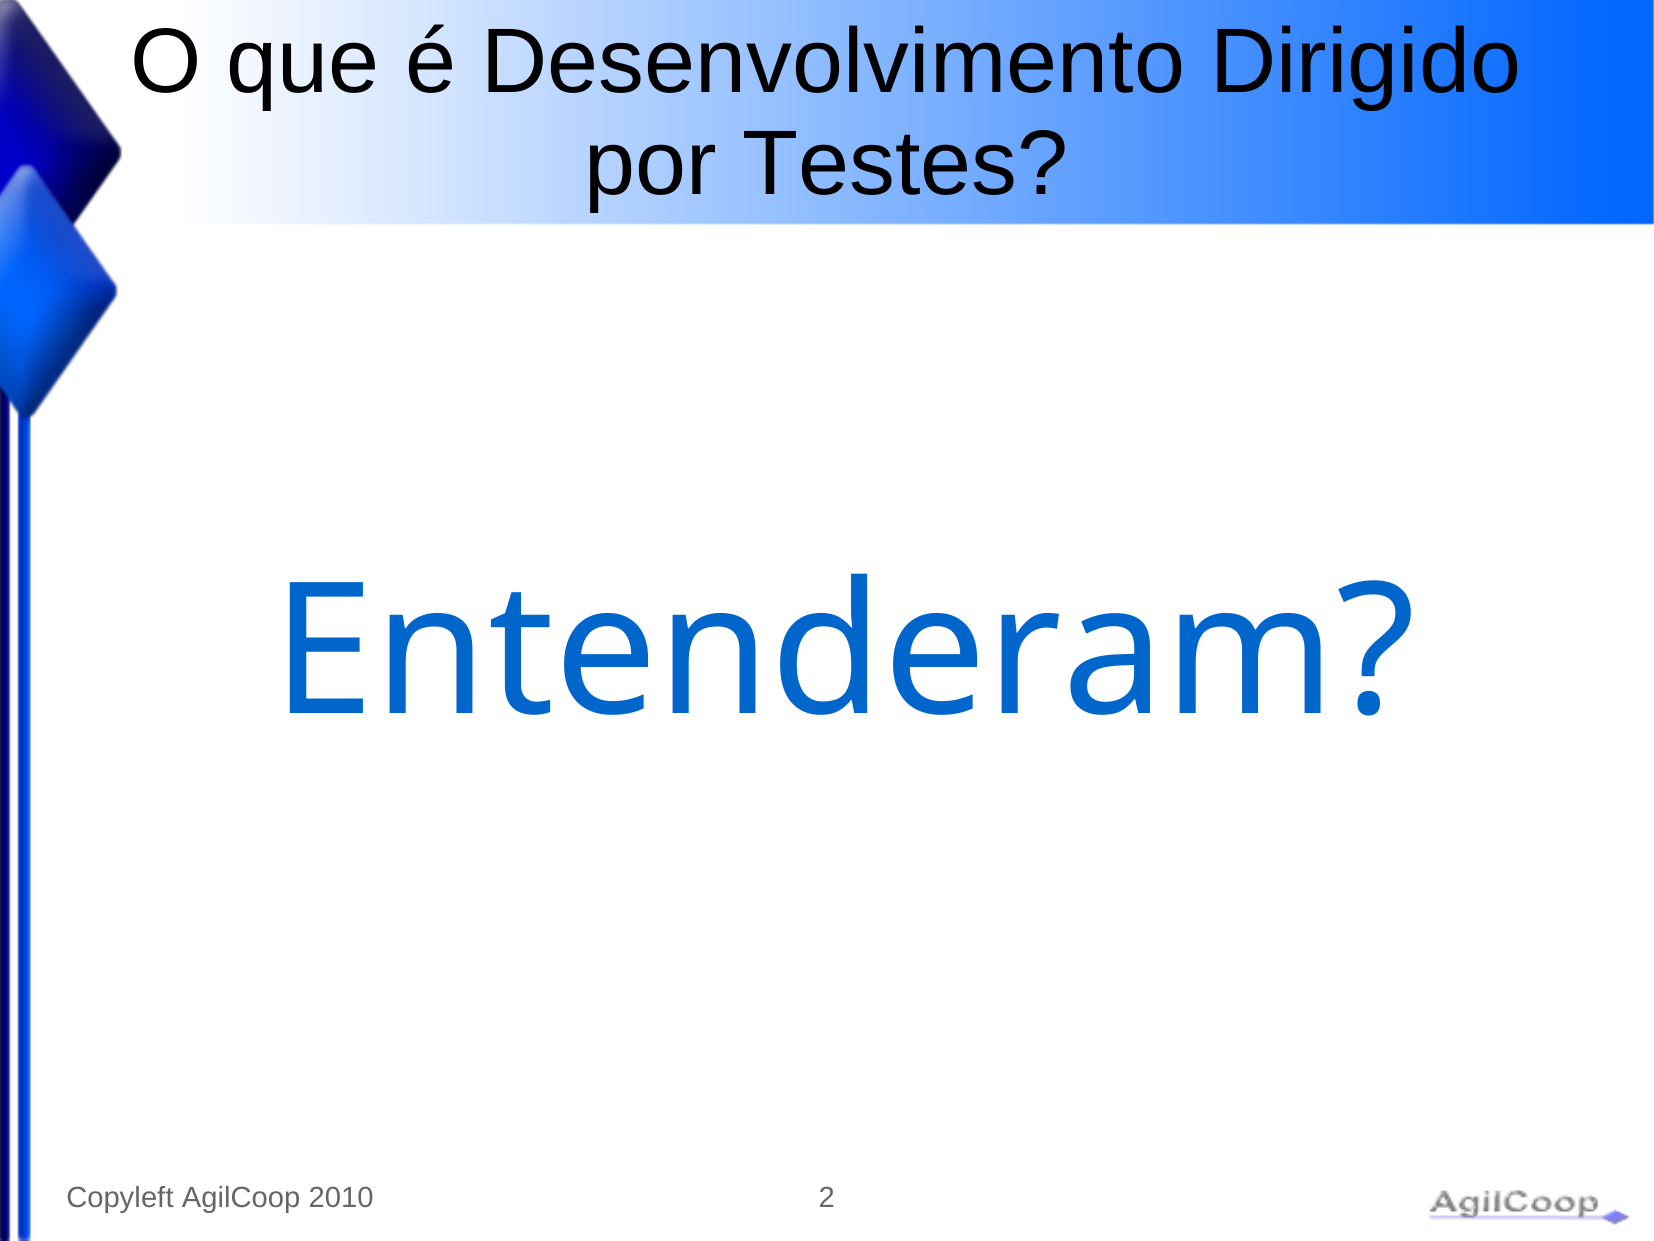

# O que é Desenvolvimento Dirigido por Testes?
Entenderam?
Copyleft AgilCoop 2010
2